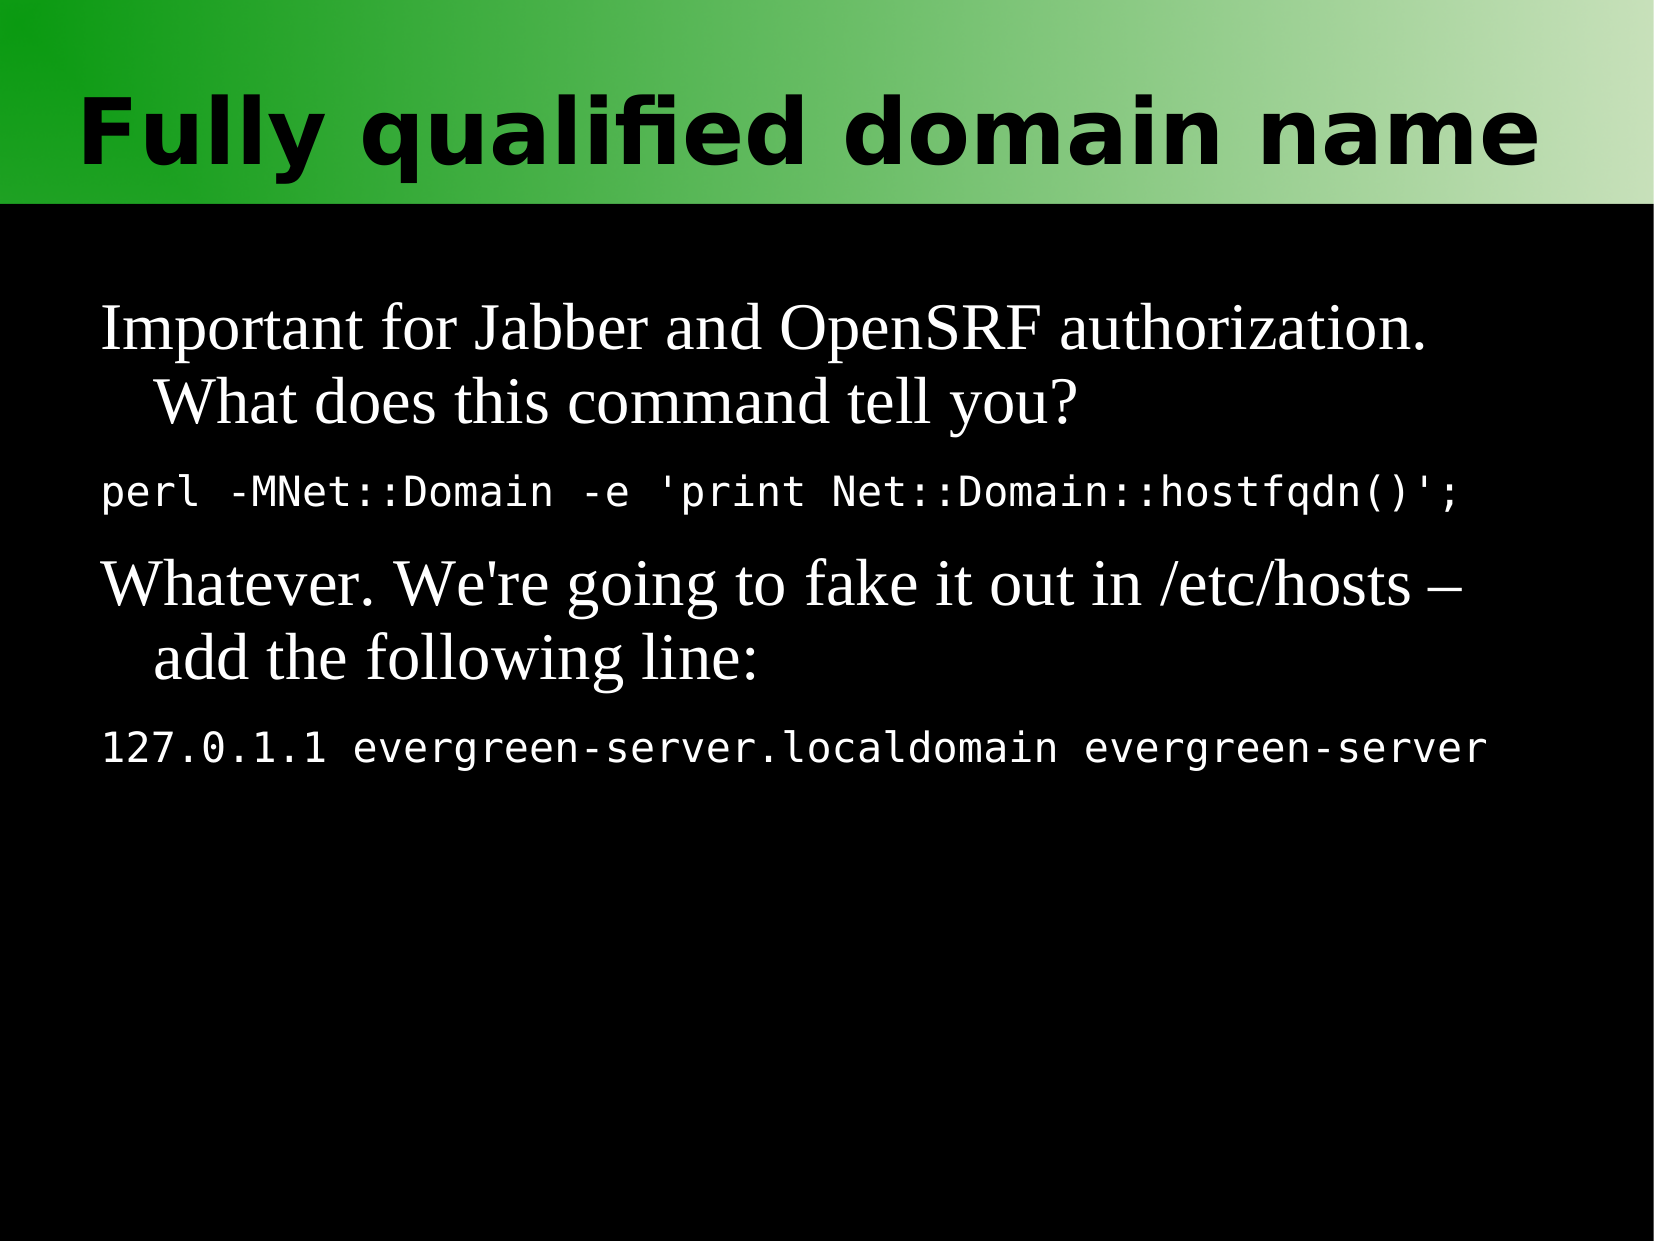

# Fully qualified domain name
Important for Jabber and OpenSRF authorization. What does this command tell you?
perl -MNet::Domain -e 'print Net::Domain::hostfqdn()';
Whatever. We're going to fake it out in /etc/hosts – add the following line:
127.0.1.1 evergreen-server.localdomain evergreen-server